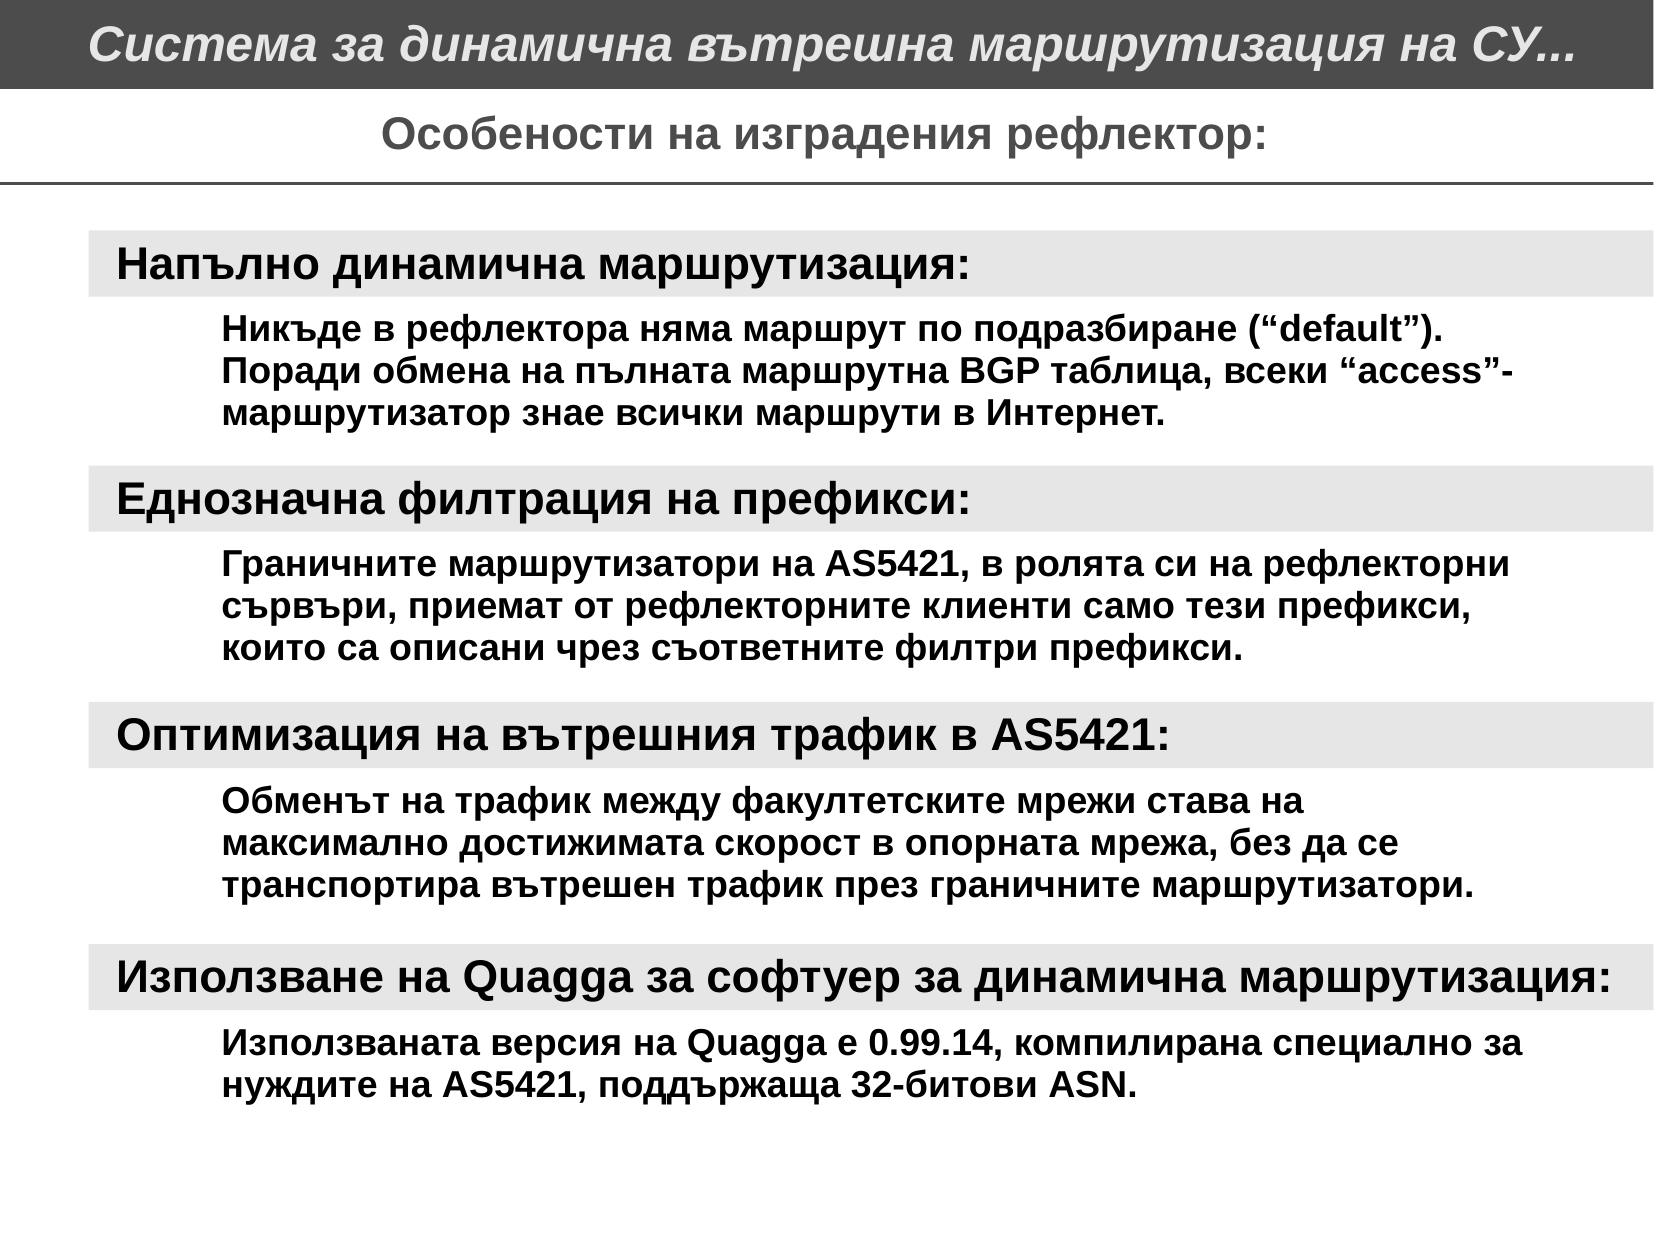

Система за динамична вътрешна маршрутизация на СУ...
Особености на изградения рефлектор:
 Напълно динамична маршрутизация:
Никъде в рефлектора няма маршрут по подразбиране (“default”). Поради обмена на пълната маршрутна BGP таблица, всеки “access”-маршрутизатор знае всички маршрути в Интернет.
 Еднозначна филтрация на префикси:
Граничните маршрутизатори на AS5421, в ролята си на рефлекторни сървъри, приемат от рефлекторните клиенти само тези префикси, които са описани чрез съответните филтри префикси.
 Оптимизация на вътрешния трафик в AS5421:
Обменът на трафик между факултетските мрежи става на максимално достижимата скорост в опорната мрежа, без да се транспортира вътрешен трафик през граничните маршрутизатори.
 Използване на Quagga за софтуер за динамична маршрутизация:
Използваната версия на Quagga е 0.99.14, компилирана специално за нуждите на AS5421, поддържаща 32-битови ASN.